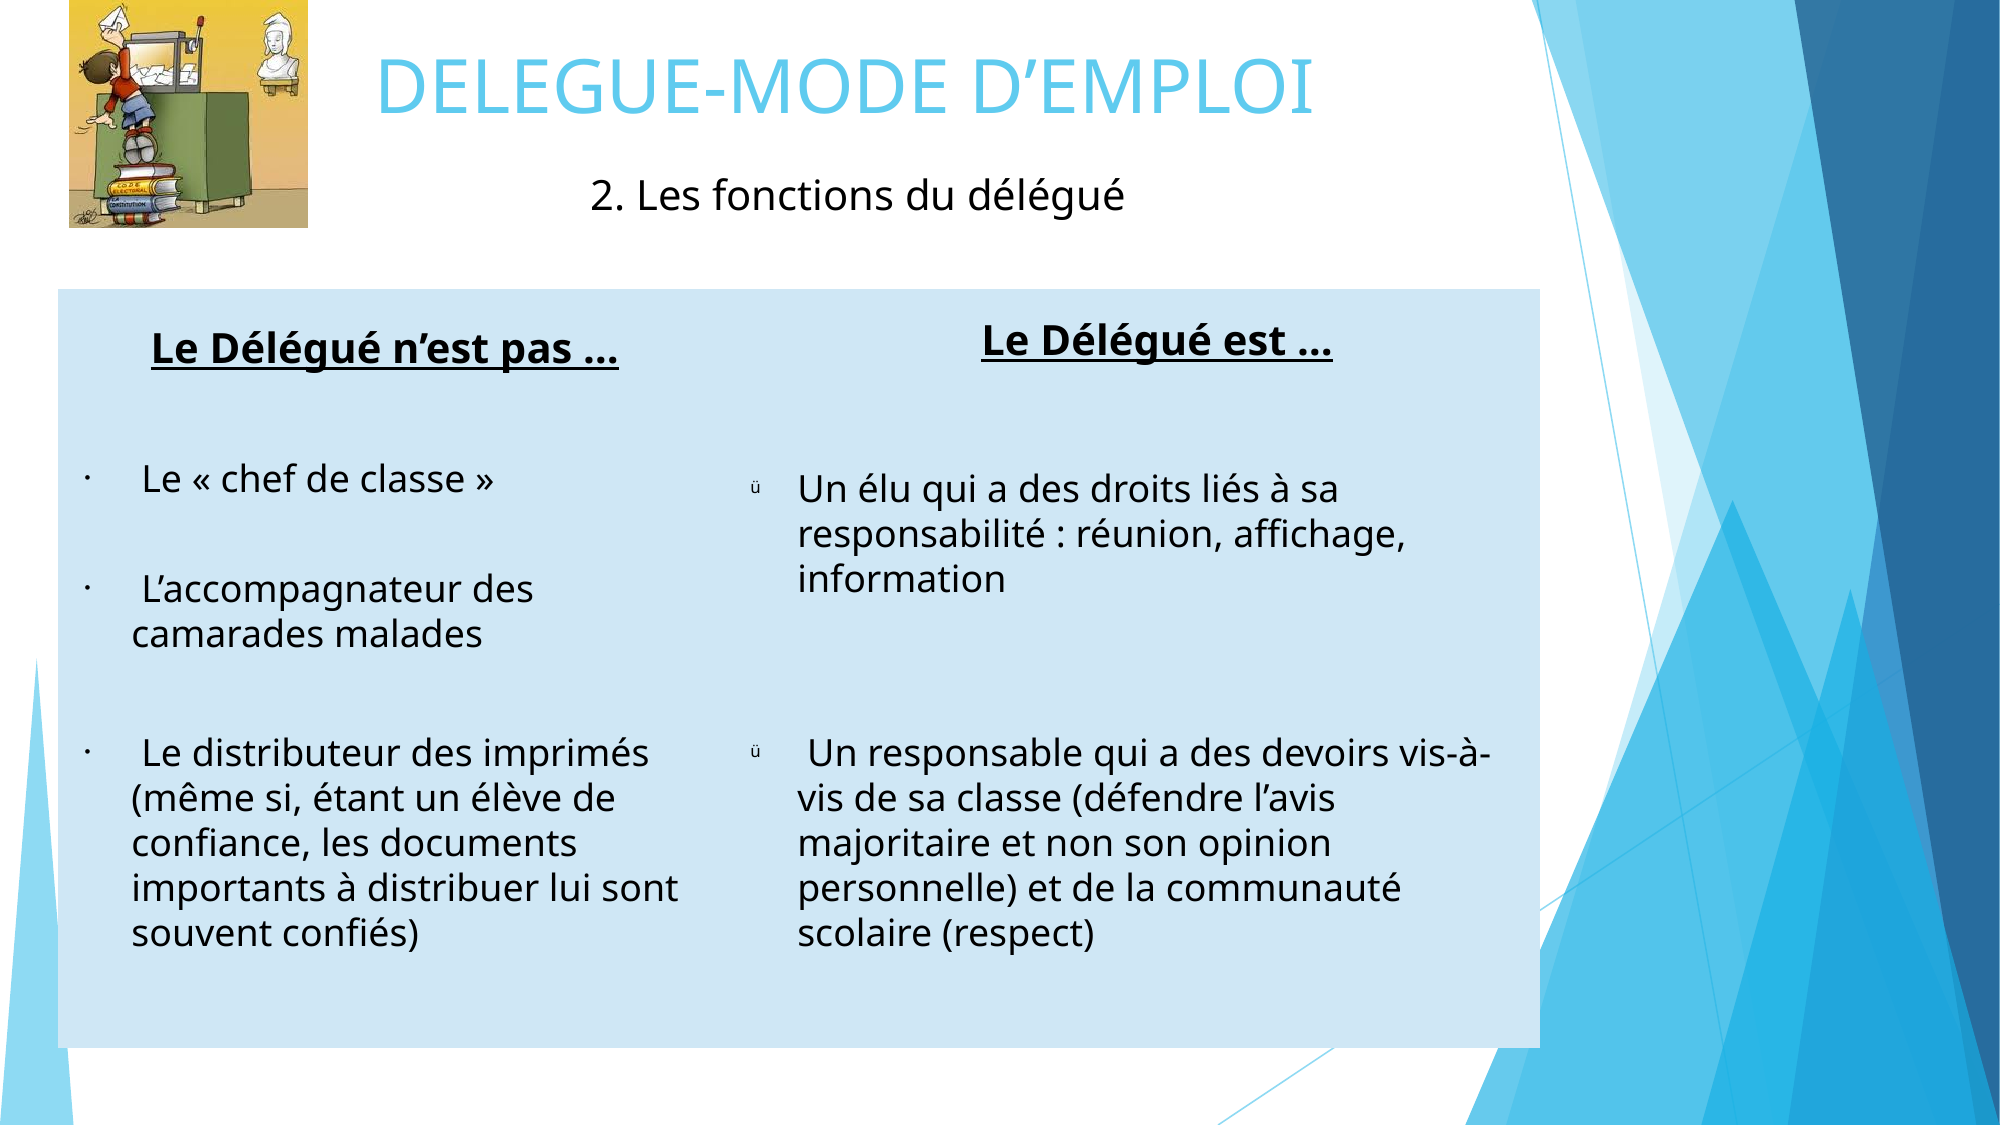

# DELEGUE-MODE D’EMPLOI
2. Les fonctions du délégué
| | |
| --- | --- |
Le Délégué est …
Le Délégué n’est pas …
 Le « chef de classe »
Un élu qui a des droits liés à sa responsabilité : réunion, affichage, information
 L’accompagnateur des camarades malades
 Le distributeur des imprimés (même si, étant un élève de confiance, les documents importants à distribuer lui sont souvent confiés)
 Un responsable qui a des devoirs vis-à-vis de sa classe (défendre l’avis majoritaire et non son opinion personnelle) et de la communauté scolaire (respect)